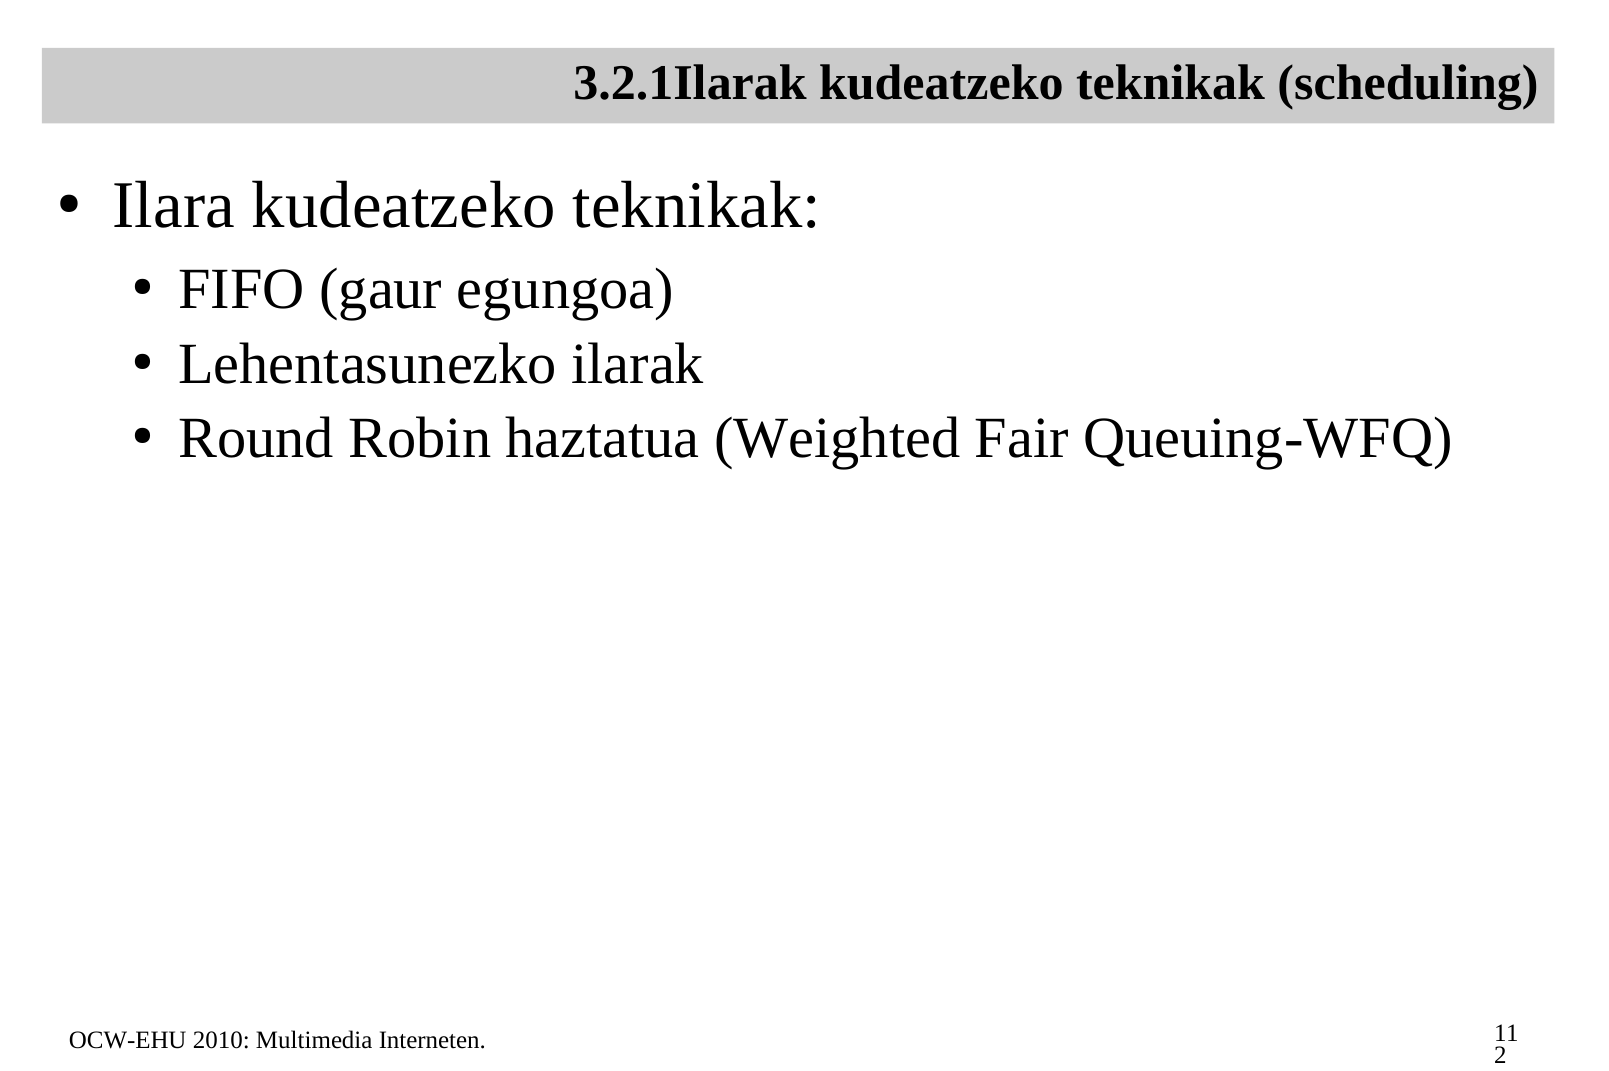

3.2.1Ilarak kudeatzeko teknikak (scheduling)
# Ilara kudeatzeko teknikak:
FIFO (gaur egungoa)
Lehentasunezko ilarak
Round Robin haztatua (Weighted Fair Queuing-WFQ)
Iturria: J. Kurose, K.W.. Ross, ‘Computer Networking’
112